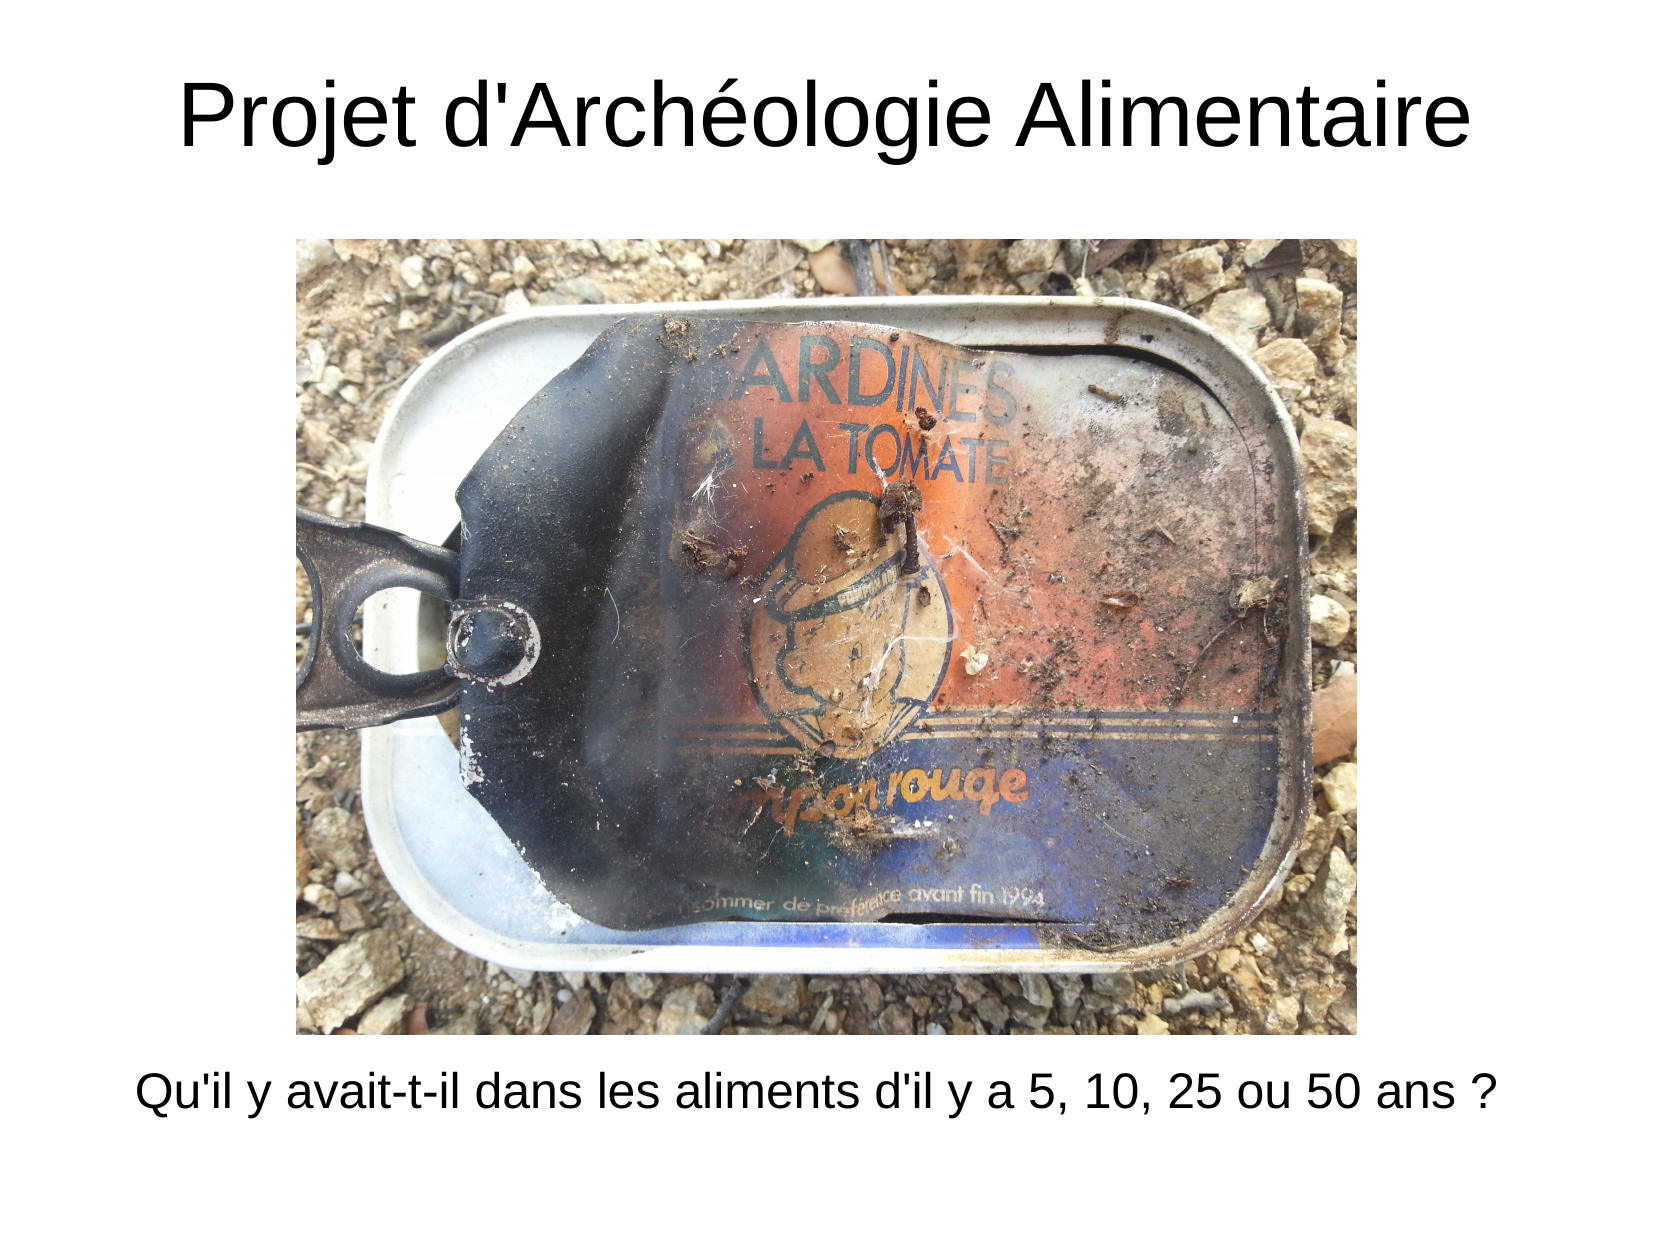

# Projet d'Archéologie Alimentaire
Qu'il y avait-t-il dans les aliments d'il y a 5, 10, 25 ou 50 ans ?